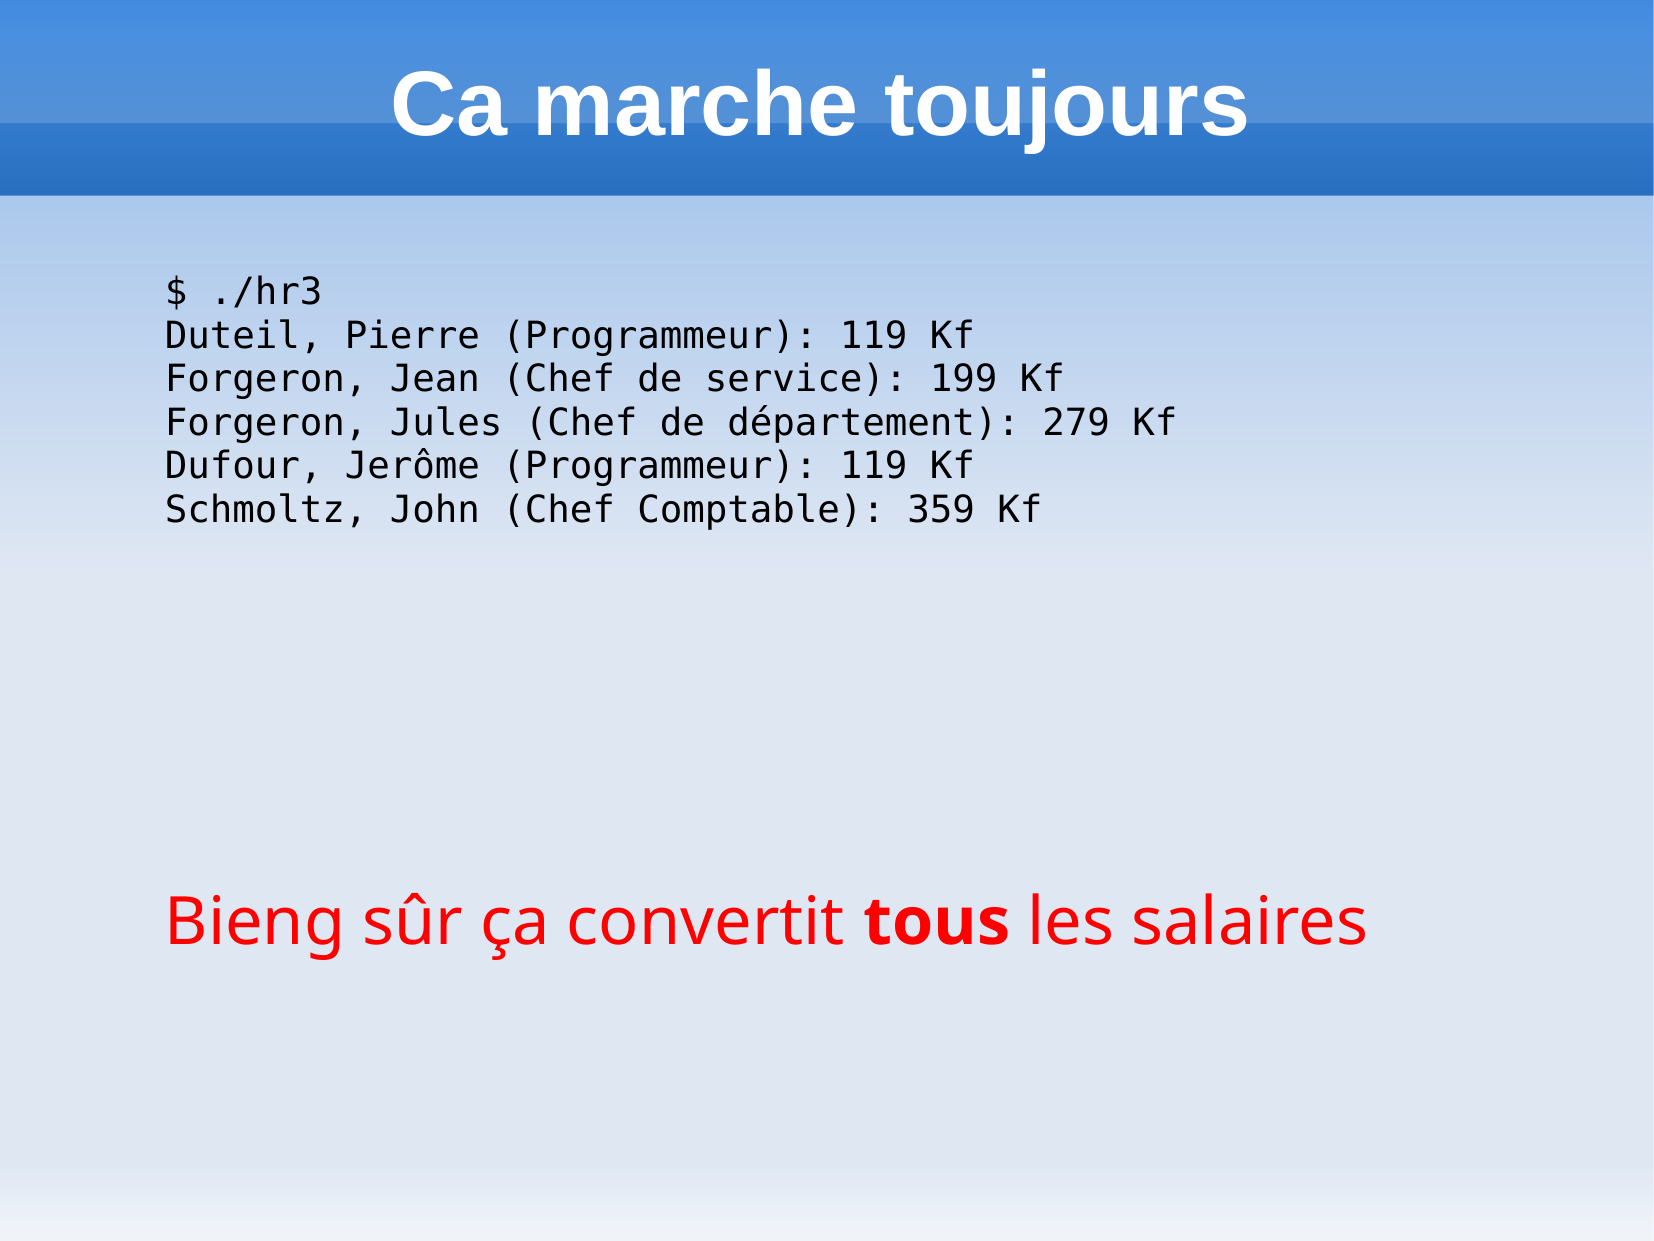

# Ca marche toujours
$ ./hr3
Duteil, Pierre (Programmeur): 119 Kf
Forgeron, Jean (Chef de service): 199 Kf
Forgeron, Jules (Chef de département): 279 Kf
Dufour, Jerôme (Programmeur): 119 Kf
Schmoltz, John (Chef Comptable): 359 Kf
Bieng sûr ça convertit tous les salaires